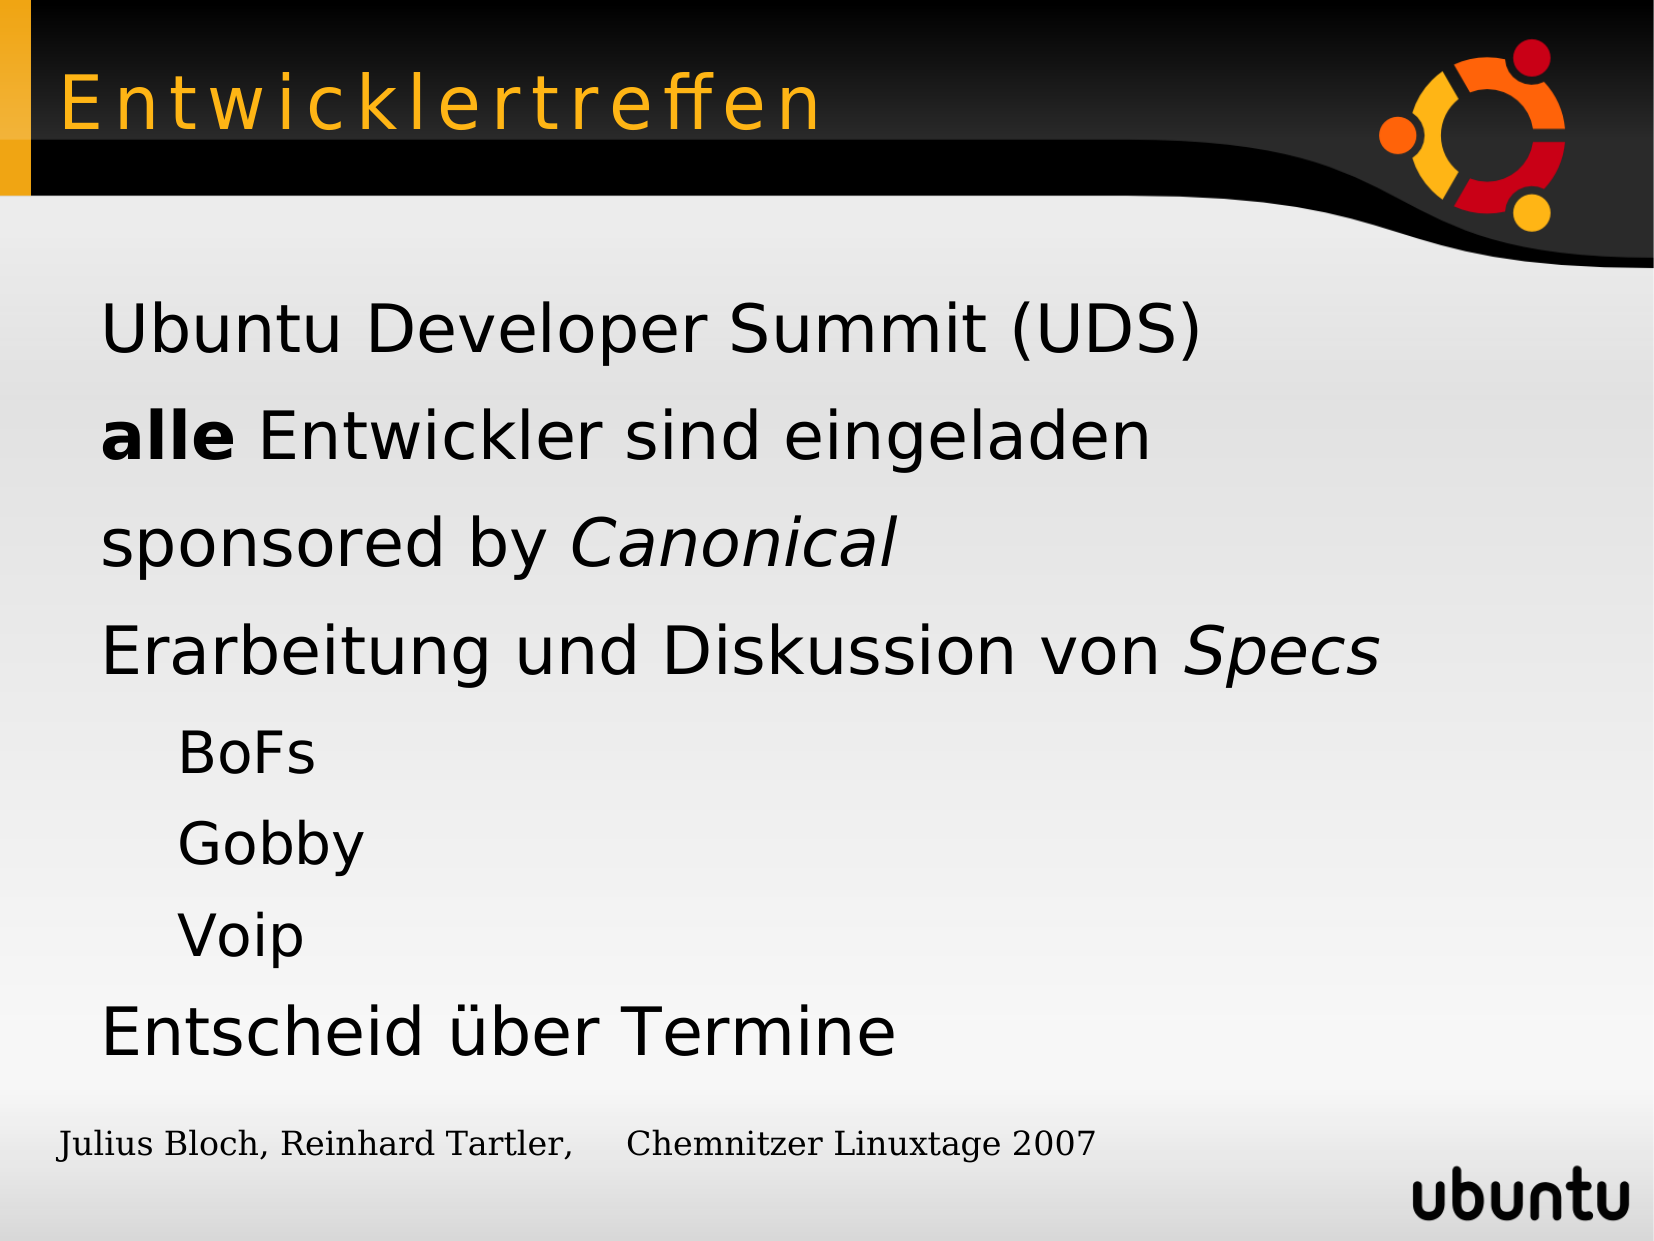

# Entwicklertreffen
Ubuntu Developer Summit (UDS)
alle Entwickler sind eingeladen
sponsored by Canonical
Erarbeitung und Diskussion von Specs
BoFs
Gobby
Voip
Entscheid über Termine
Julius Bloch, Reinhard Tartler, Chemnitzer Linuxtage 2007